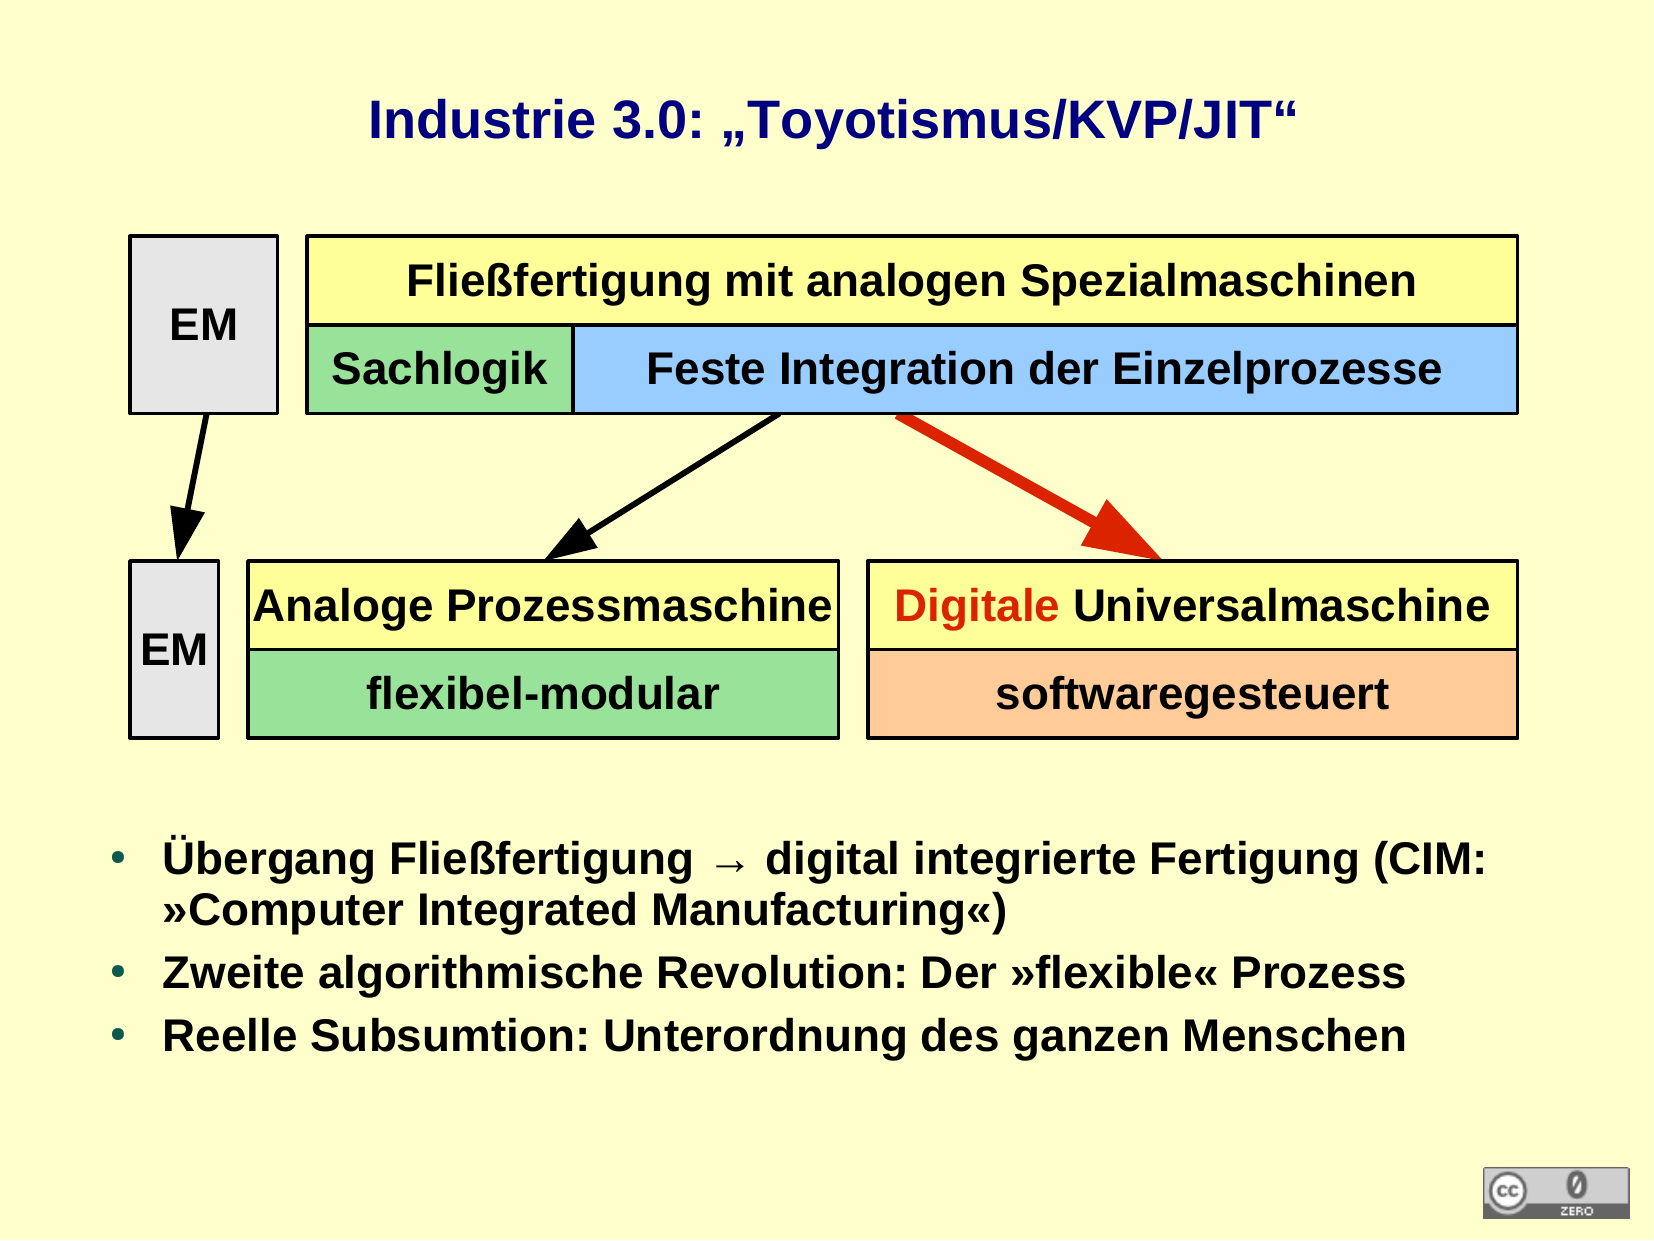

# Industrie 3.0: „Toyotismus/KVP/JIT“
EM
Fließfertigung mit analogen Spezialmaschinen
Sachlogik
Feste Integration der Einzelprozesse
EM
Analoge Prozessmaschine
Digitale Universalmaschine
flexibel-modular
softwaregesteuert
Übergang Fließfertigung → digital integrierte Fertigung (CIM: »Computer Integrated Manufacturing«)
Zweite algorithmische Revolution: Der »flexible« Prozess
Reelle Subsumtion: Unterordnung des ganzen Menschen